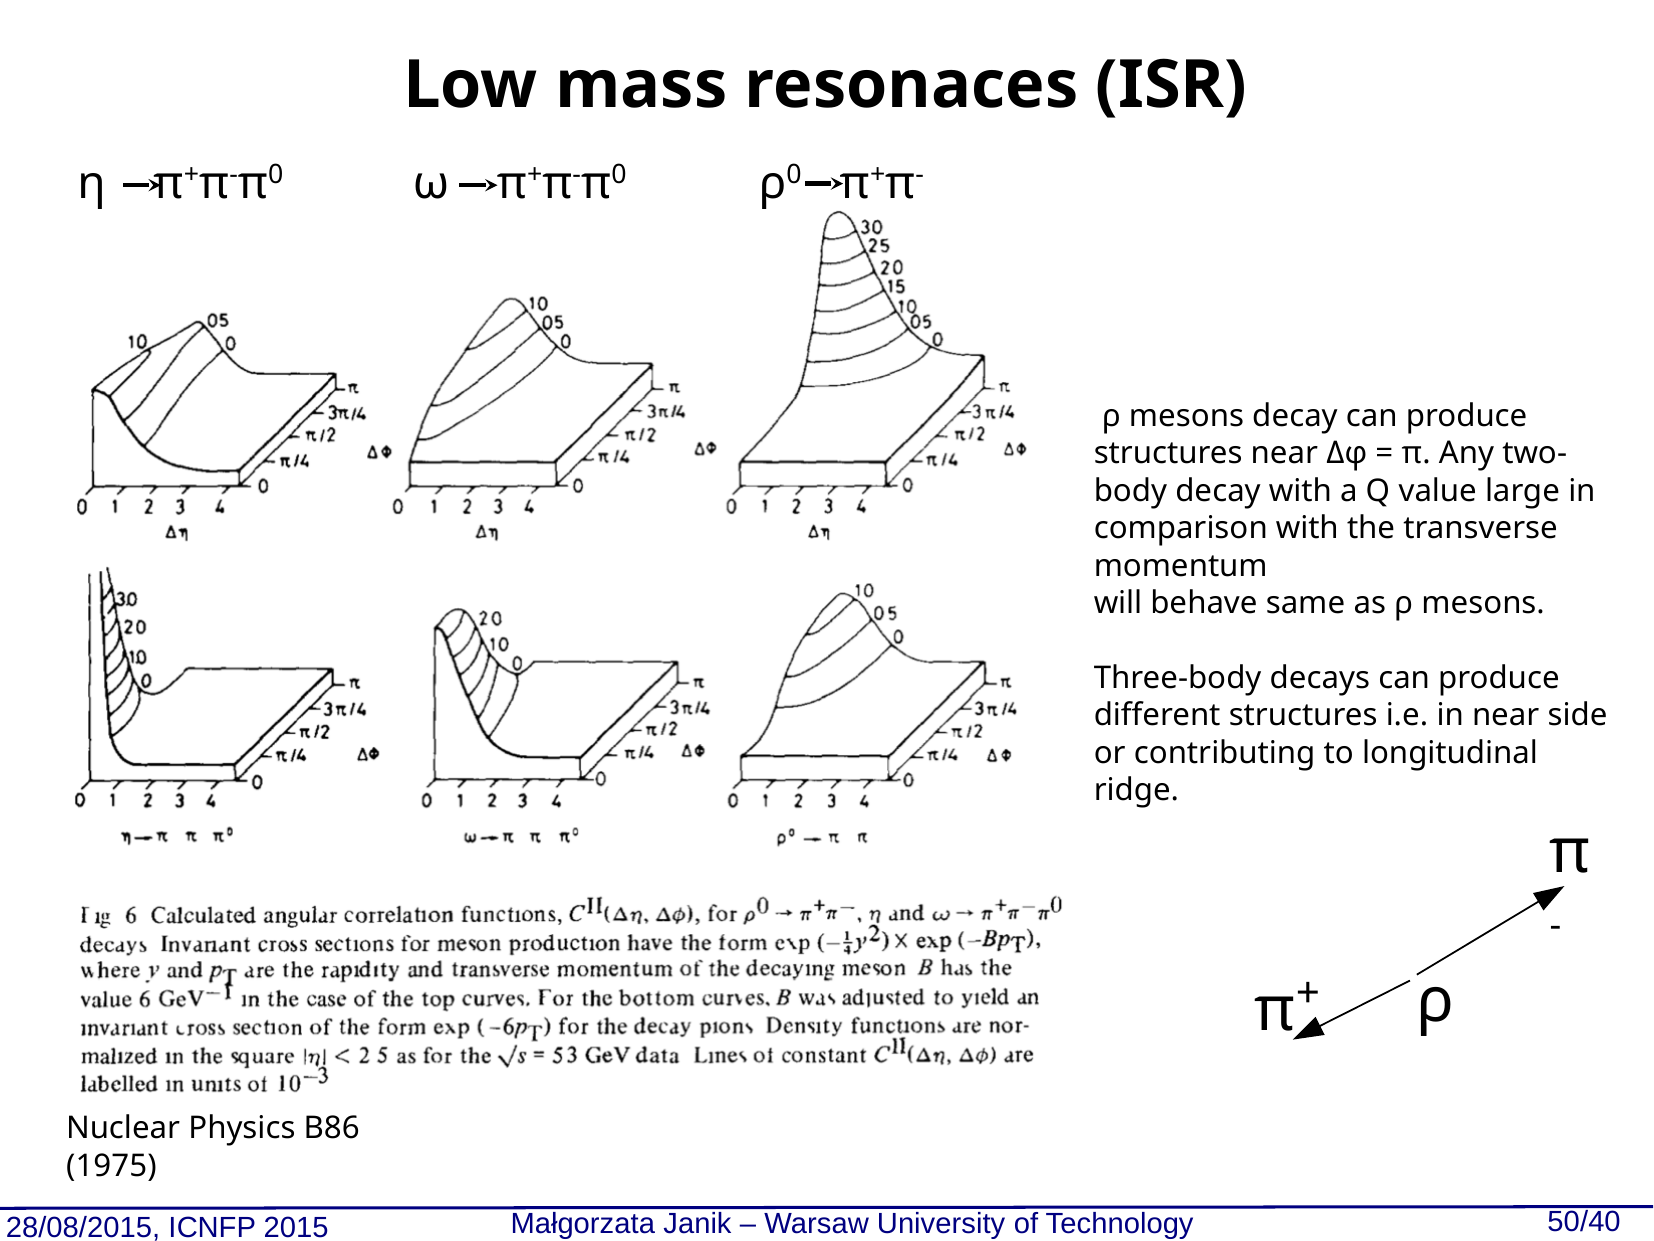

Low mass resonaces (ISR)
η π+π-π0
ω π+π-π0
ρ0 π+π-
 ρ mesons decay can produce structures near Δφ = π. Any two-body decay with a Q value large in comparison with the transverse momentum
will behave same as ρ mesons.
Three-body decays can produce different structures i.e. in near side or contributing to longitudinal ridge.
π-
π+
ρ
Nuclear Physics B86 (1975)